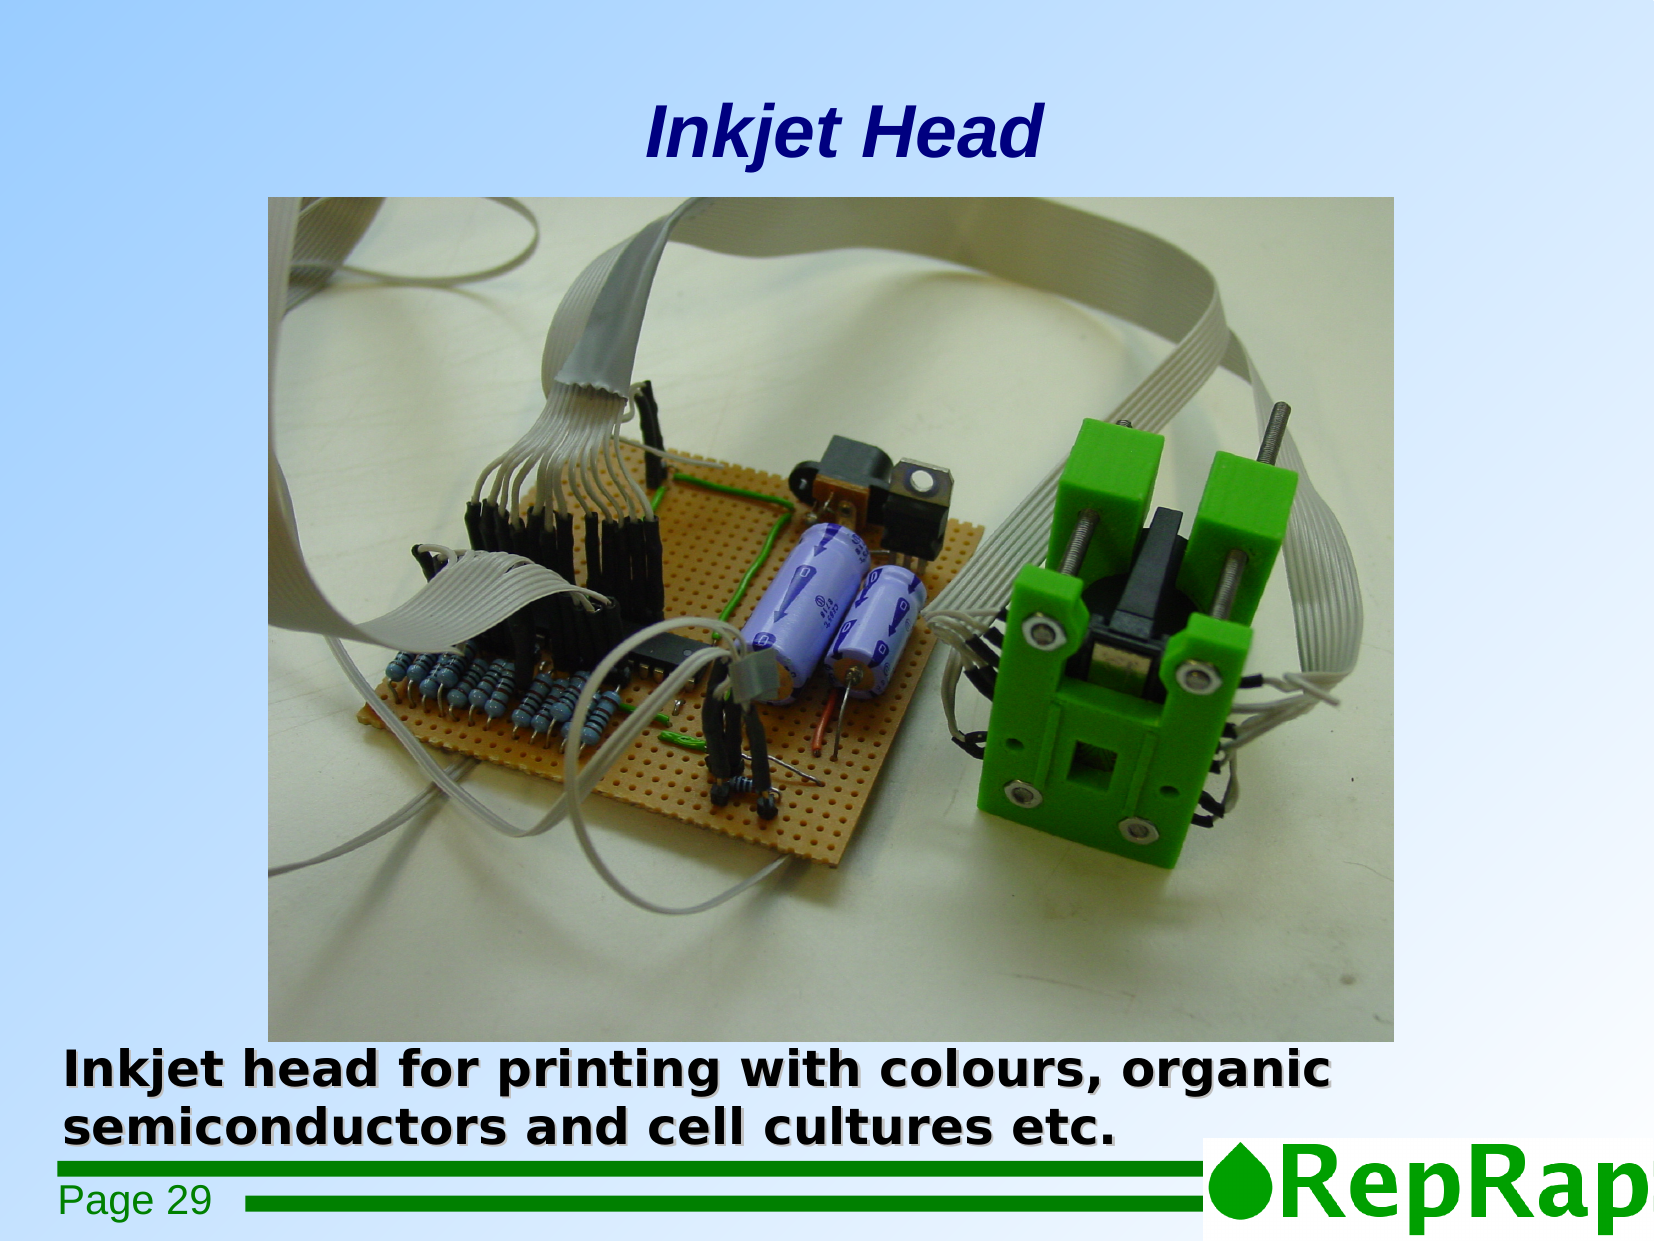

# Inkjet Head
Inkjet head for printing with colours, organic semiconductors and cell cultures etc.